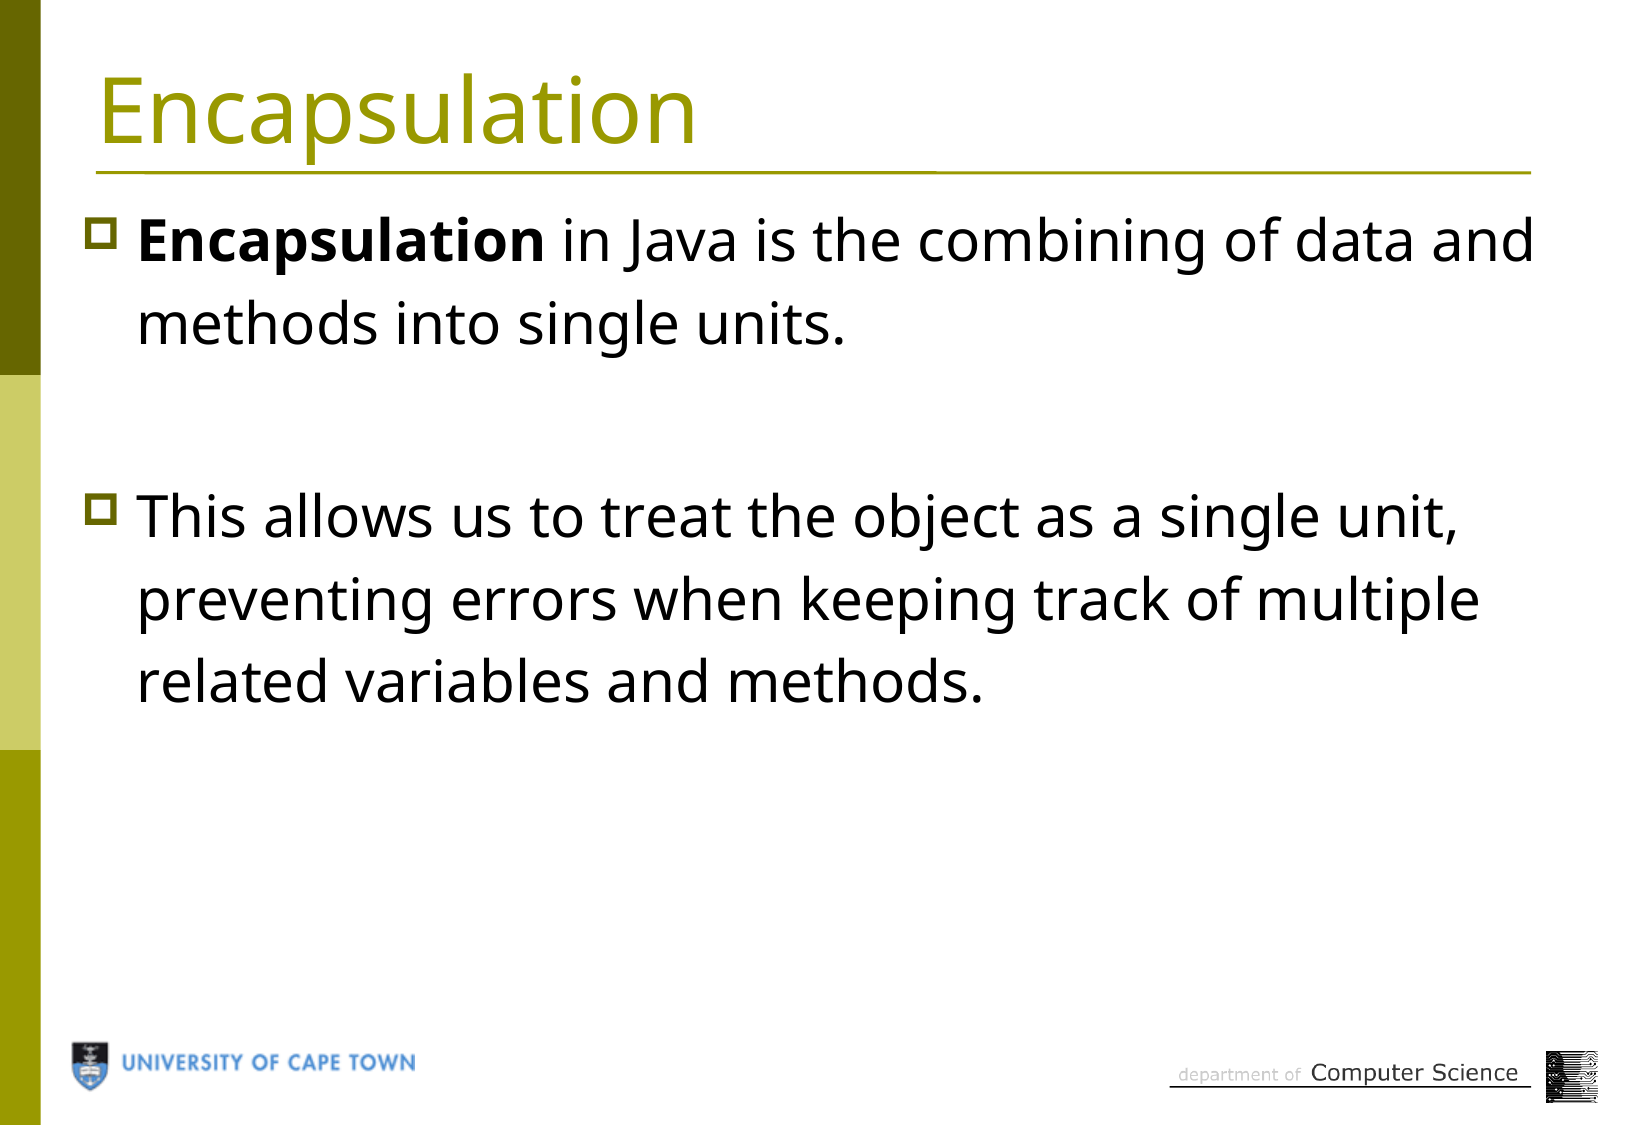

# Encapsulation
Encapsulation in Java is the combining of data and methods into single units.
This allows us to treat the object as a single unit, preventing errors when keeping track of multiple related variables and methods.